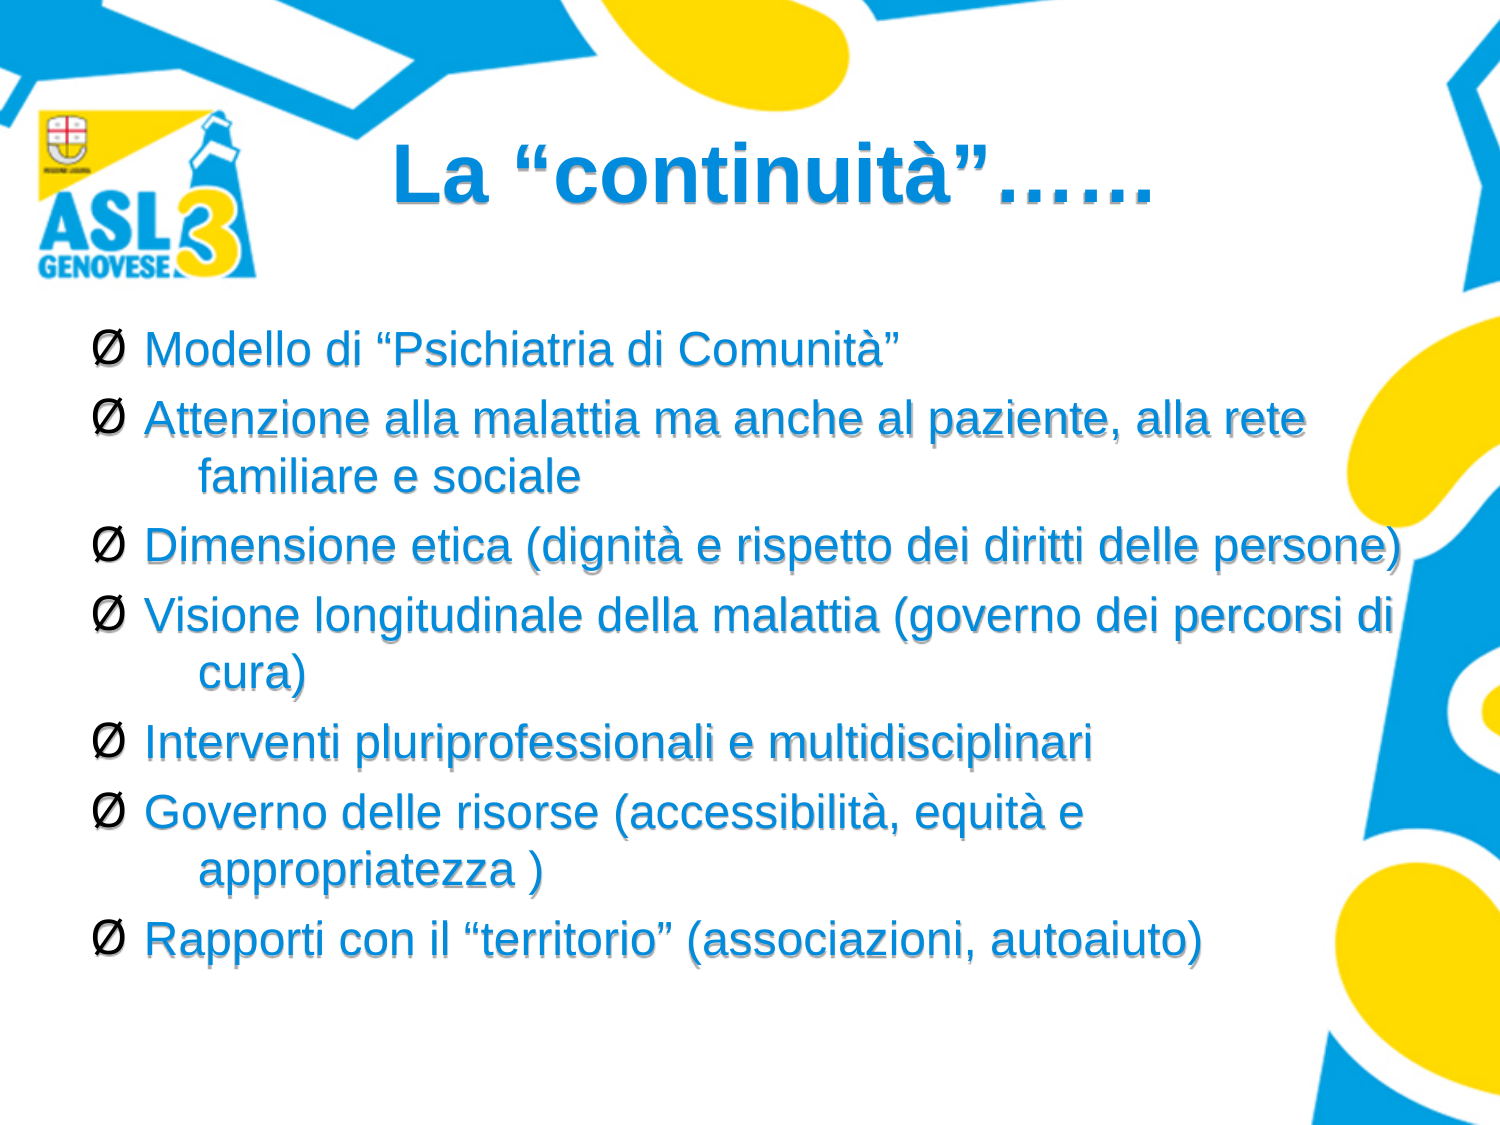

# La “continuità”……
Modello di “Psichiatria di Comunità”
Attenzione alla malattia ma anche al paziente, alla rete familiare e sociale
Dimensione etica (dignità e rispetto dei diritti delle persone)
Visione longitudinale della malattia (governo dei percorsi di cura)
Interventi pluriprofessionali e multidisciplinari
Governo delle risorse (accessibilità, equità e appropriatezza )
Rapporti con il “territorio” (associazioni, autoaiuto)